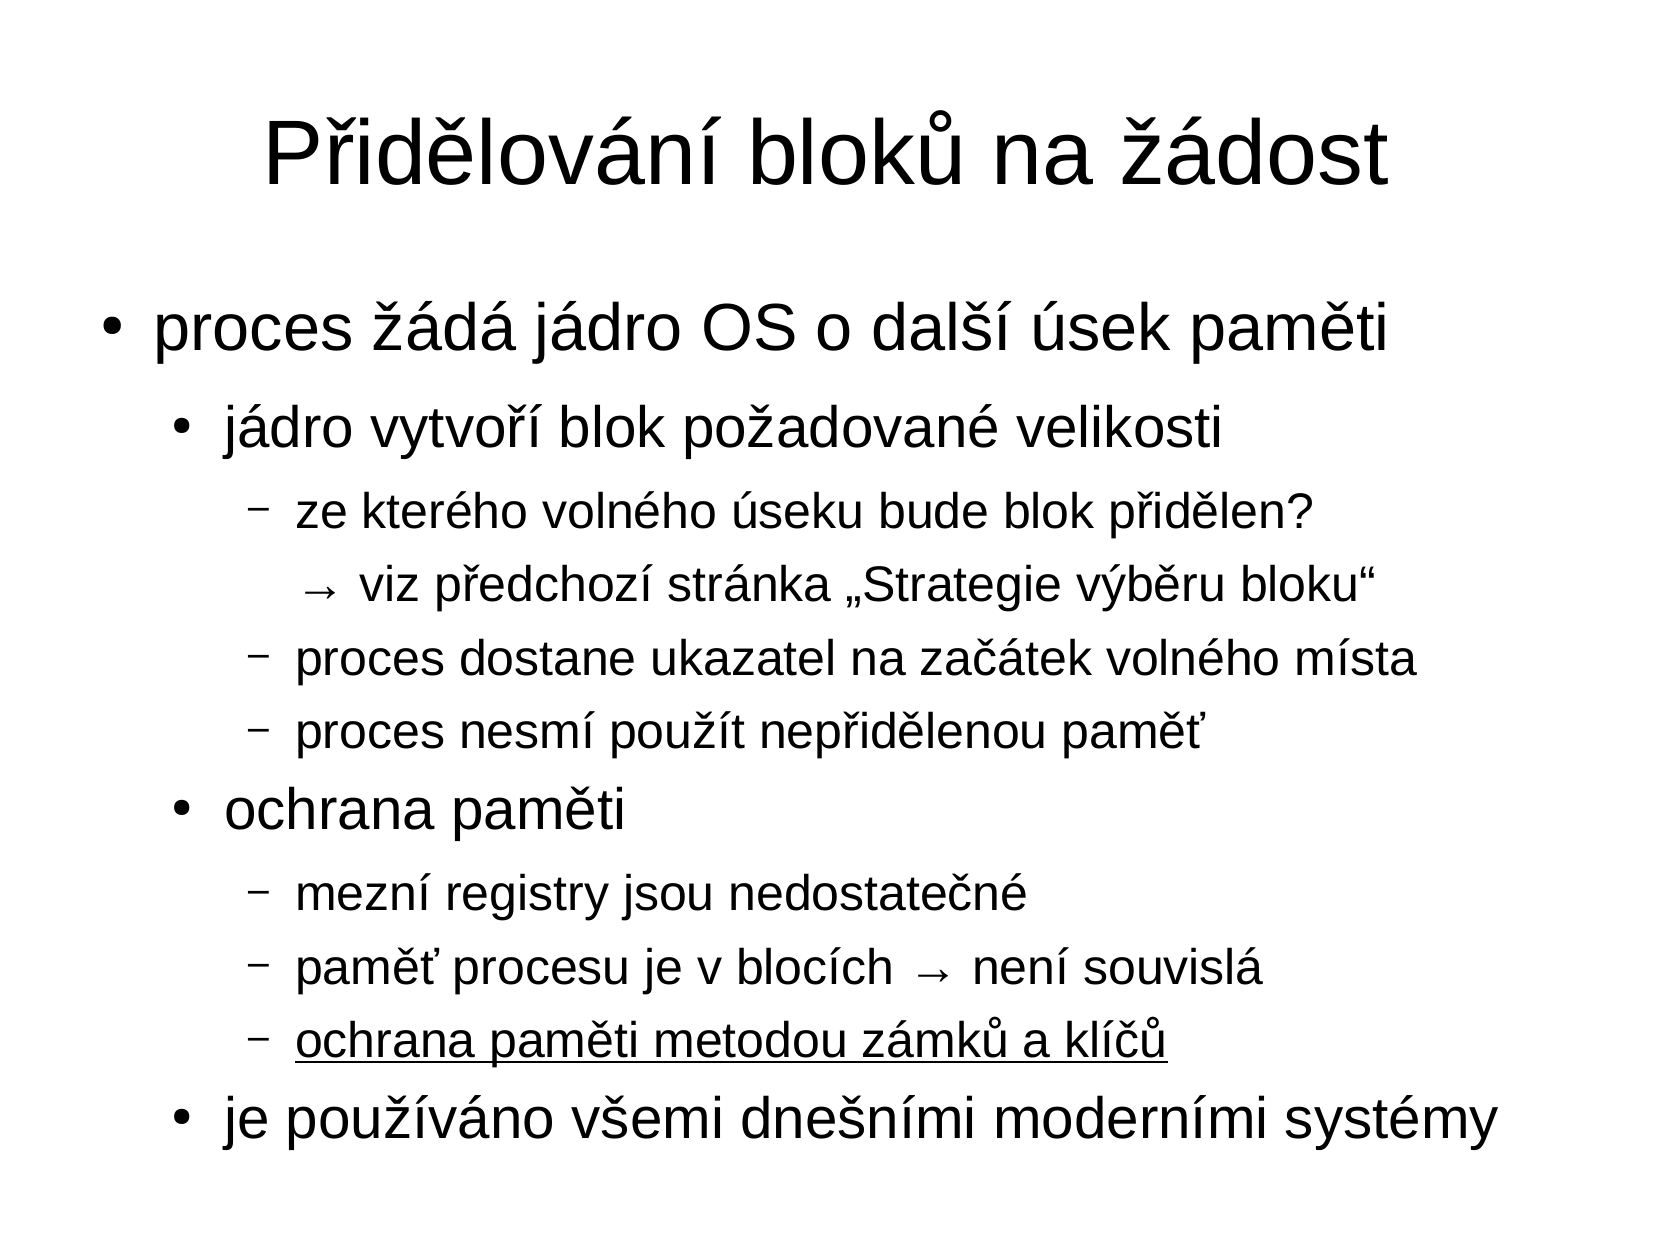

# Přidělování bloků na žádost
proces žádá jádro OS o další úsek paměti
jádro vytvoří blok požadované velikosti
ze kterého volného úseku bude blok přidělen?
→ viz předchozí stránka „Strategie výběru bloku“
proces dostane ukazatel na začátek volného místa
proces nesmí použít nepřidělenou paměť
ochrana paměti
mezní registry jsou nedostatečné
paměť procesu je v blocích → není souvislá
ochrana paměti metodou zámků a klíčů
je používáno všemi dnešními moderními systémy